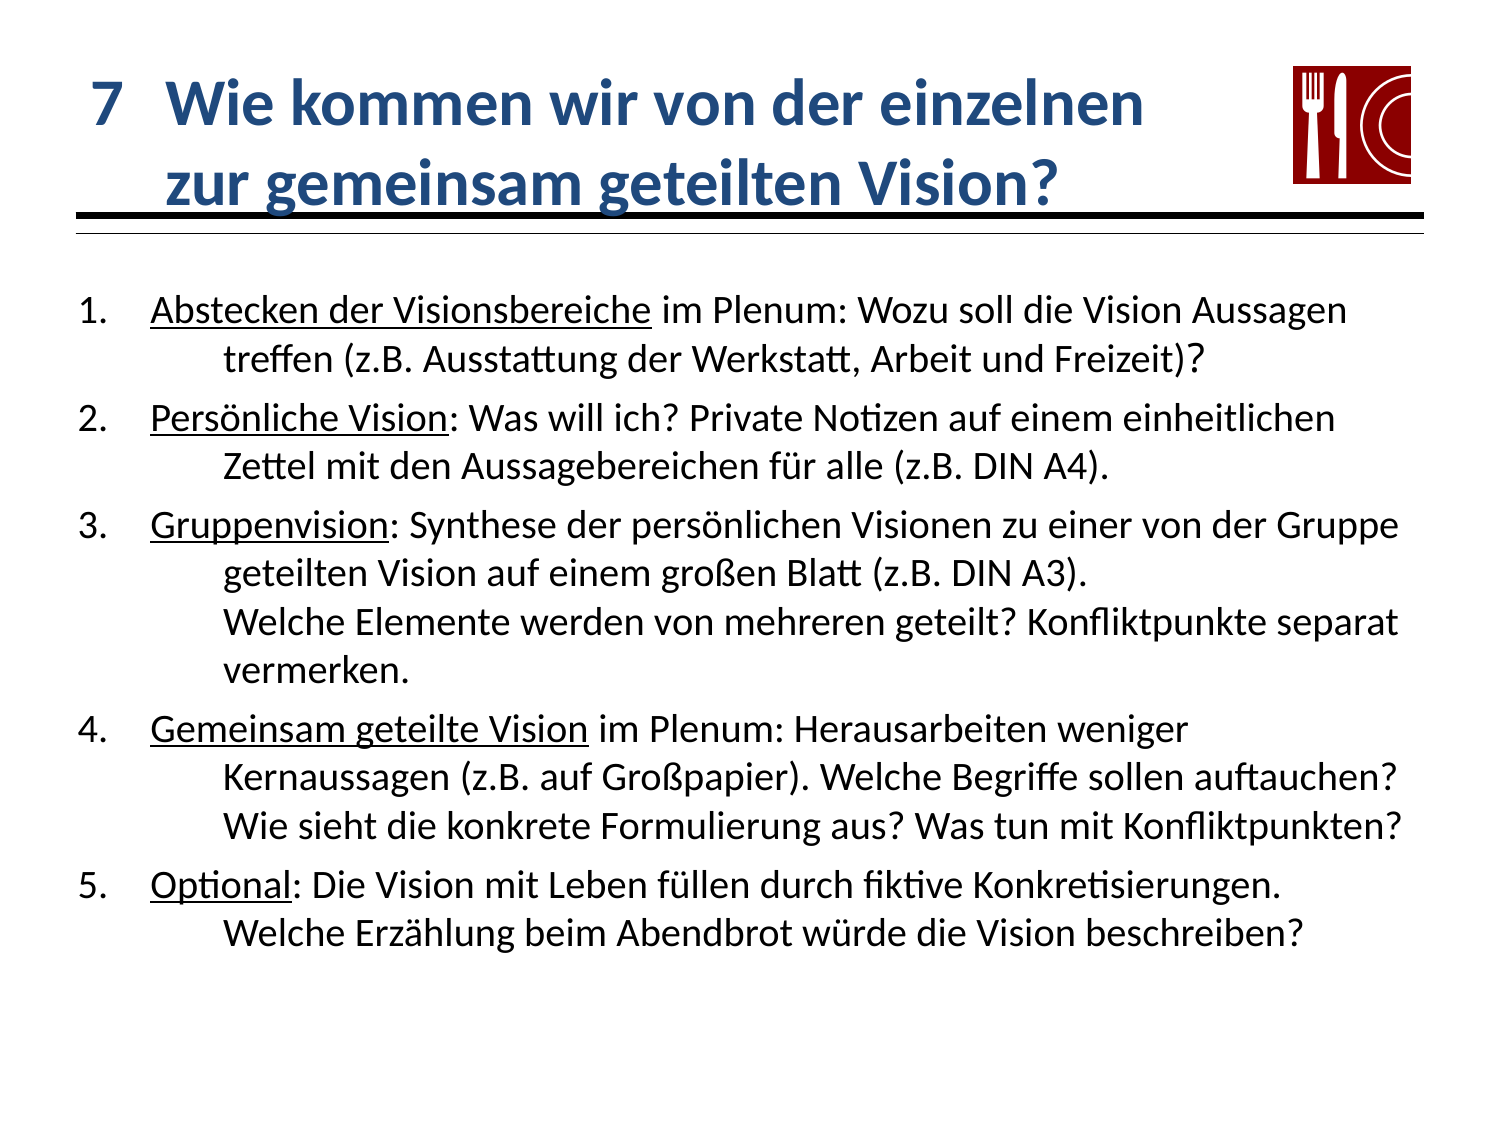

7	Wie kommen wir von der einzelnen
	zur gemeinsam geteilten Vision?
# Abstecken der Visionsbereiche im Plenum: Wozu soll die Vision Aussagen treffen (z.B. Ausstattung der Werkstatt, Arbeit und Freizeit)?
Persönliche Vision: Was will ich? Private Notizen auf einem einheitlichen Zettel mit den Aussagebereichen für alle (z.B. DIN A4).
Gruppenvision: Synthese der persönlichen Visionen zu einer von der Gruppe geteilten Vision auf einem großen Blatt (z.B. DIN A3).
Welche Elemente werden von mehreren geteilt? Konfliktpunkte separat vermerken.
Gemeinsam geteilte Vision im Plenum: Herausarbeiten weniger Kernaussagen (z.B. auf Großpapier). Welche Begriffe sollen auftauchen?
Wie sieht die konkrete Formulierung aus? Was tun mit Konfliktpunkten?
Optional: Die Vision mit Leben füllen durch fiktive Konkretisierungen.
Welche Erzählung beim Abendbrot würde die Vision beschreiben?